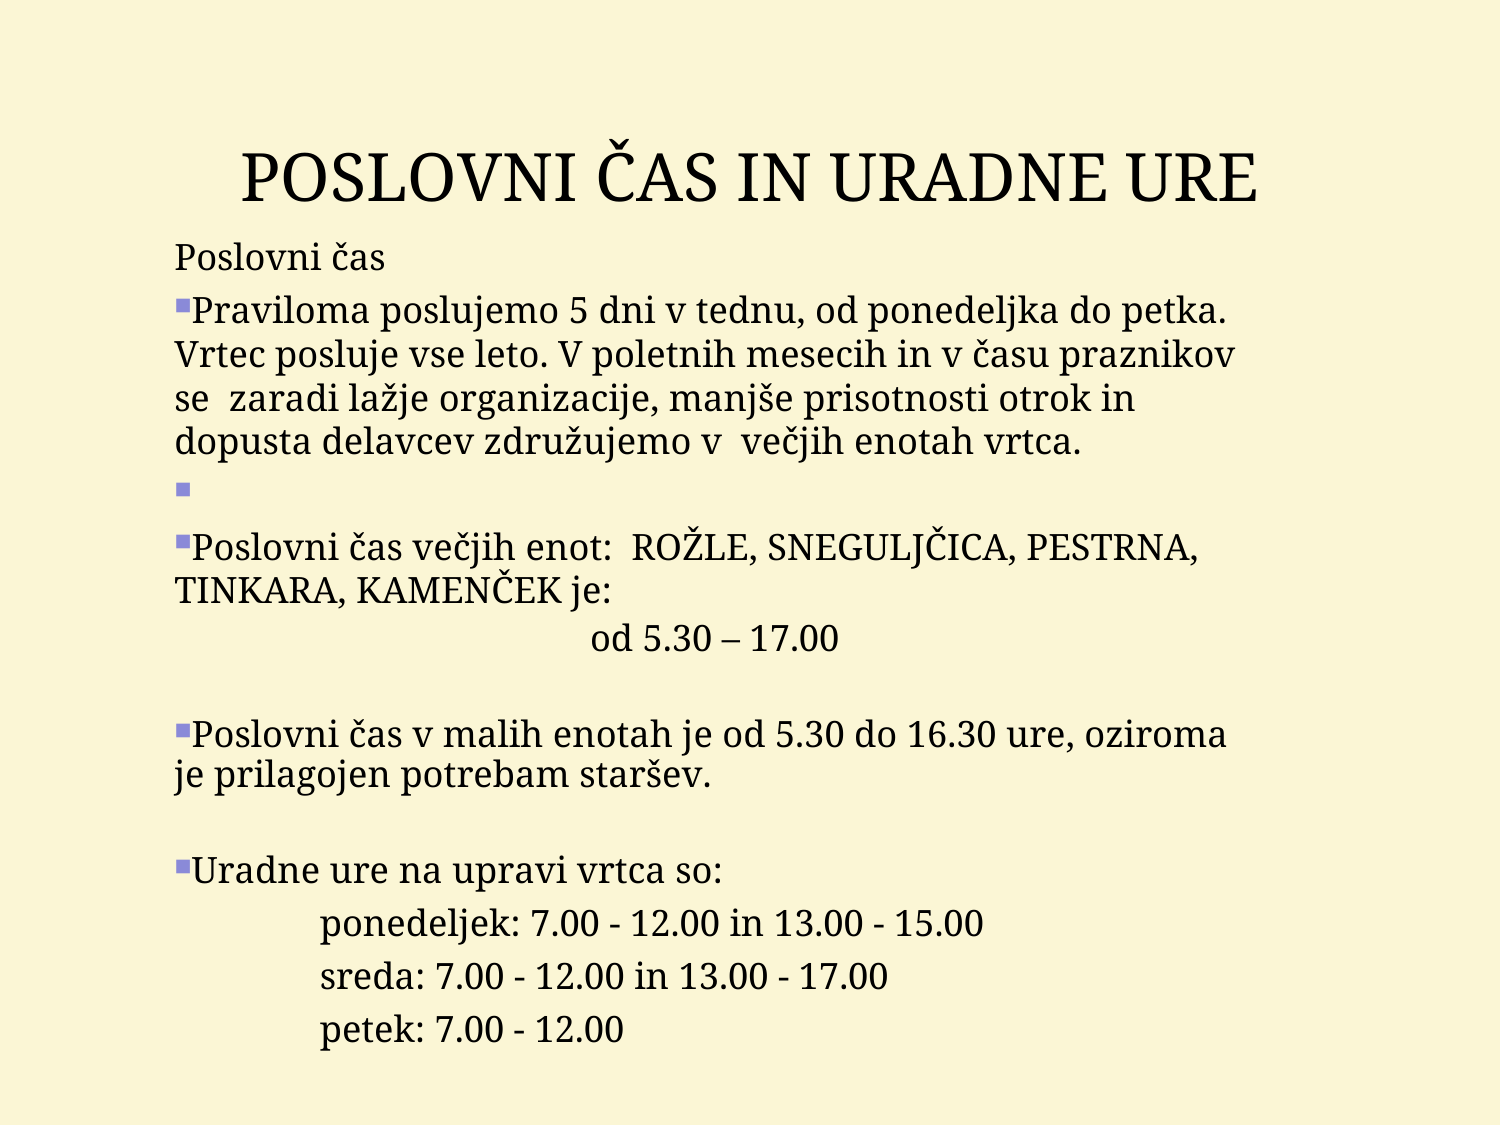

# POSLOVNI ČAS IN URADNE URE
Poslovni čas
Praviloma poslujemo 5 dni v tednu, od ponedeljka do petka. Vrtec posluje vse leto. V poletnih mesecih in v času praznikov se zaradi lažje organizacije, manjše prisotnosti otrok in dopusta delavcev združujemo v večjih enotah vrtca.
Poslovni čas večjih enot: ROŽLE, SNEGULJČICA, PESTRNA, TINKARA, KAMENČEK je:
 od 5.30 – 17.00
Poslovni čas v malih enotah je od 5.30 do 16.30 ure, oziroma je prilagojen potrebam staršev.
Uradne ure na upravi vrtca so:
	ponedeljek: 7.00 - 12.00 in 13.00 - 15.00
	sreda: 7.00 - 12.00 in 13.00 - 17.00
	petek: 7.00 - 12.00